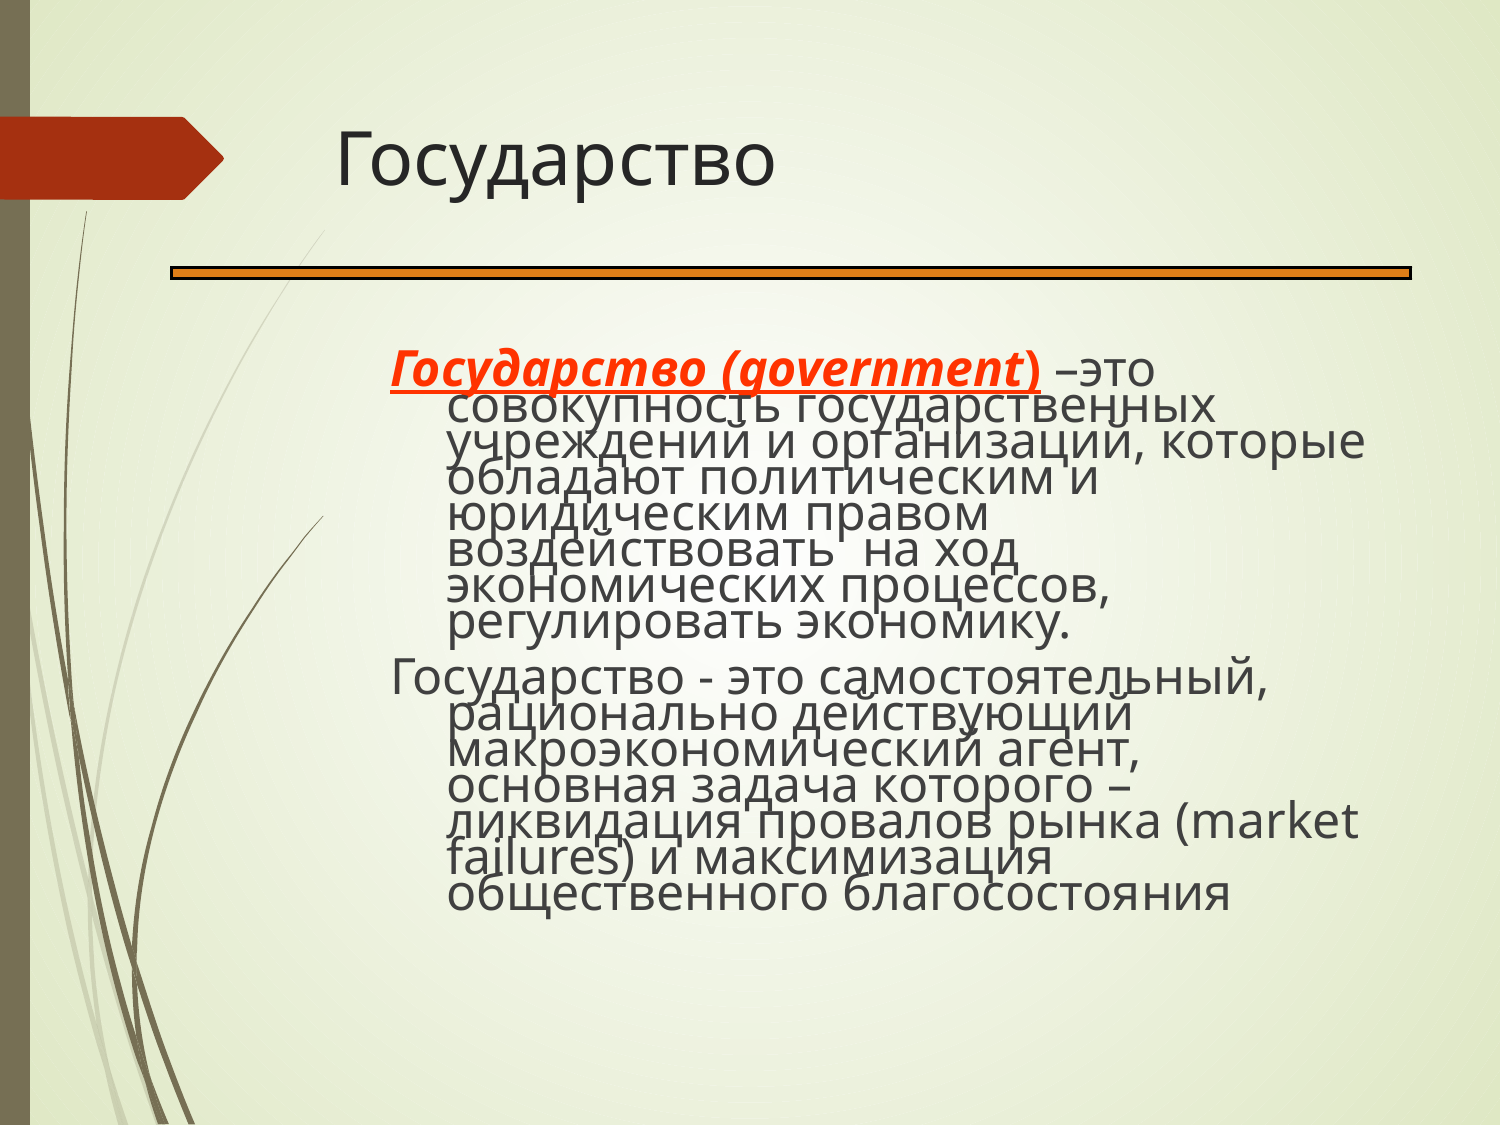

# Государство
Государство (government) –это совокупность государственных учреждений и организаций, которые обладают политическим и юридическим правом воздействовать на ход экономических процессов, регулировать экономику.
Государство - это самостоятельный, рационально действующий макроэкономический агент, основная задача которого – ликвидация провалов рынка (market failures) и максимизация общественного благосостояния